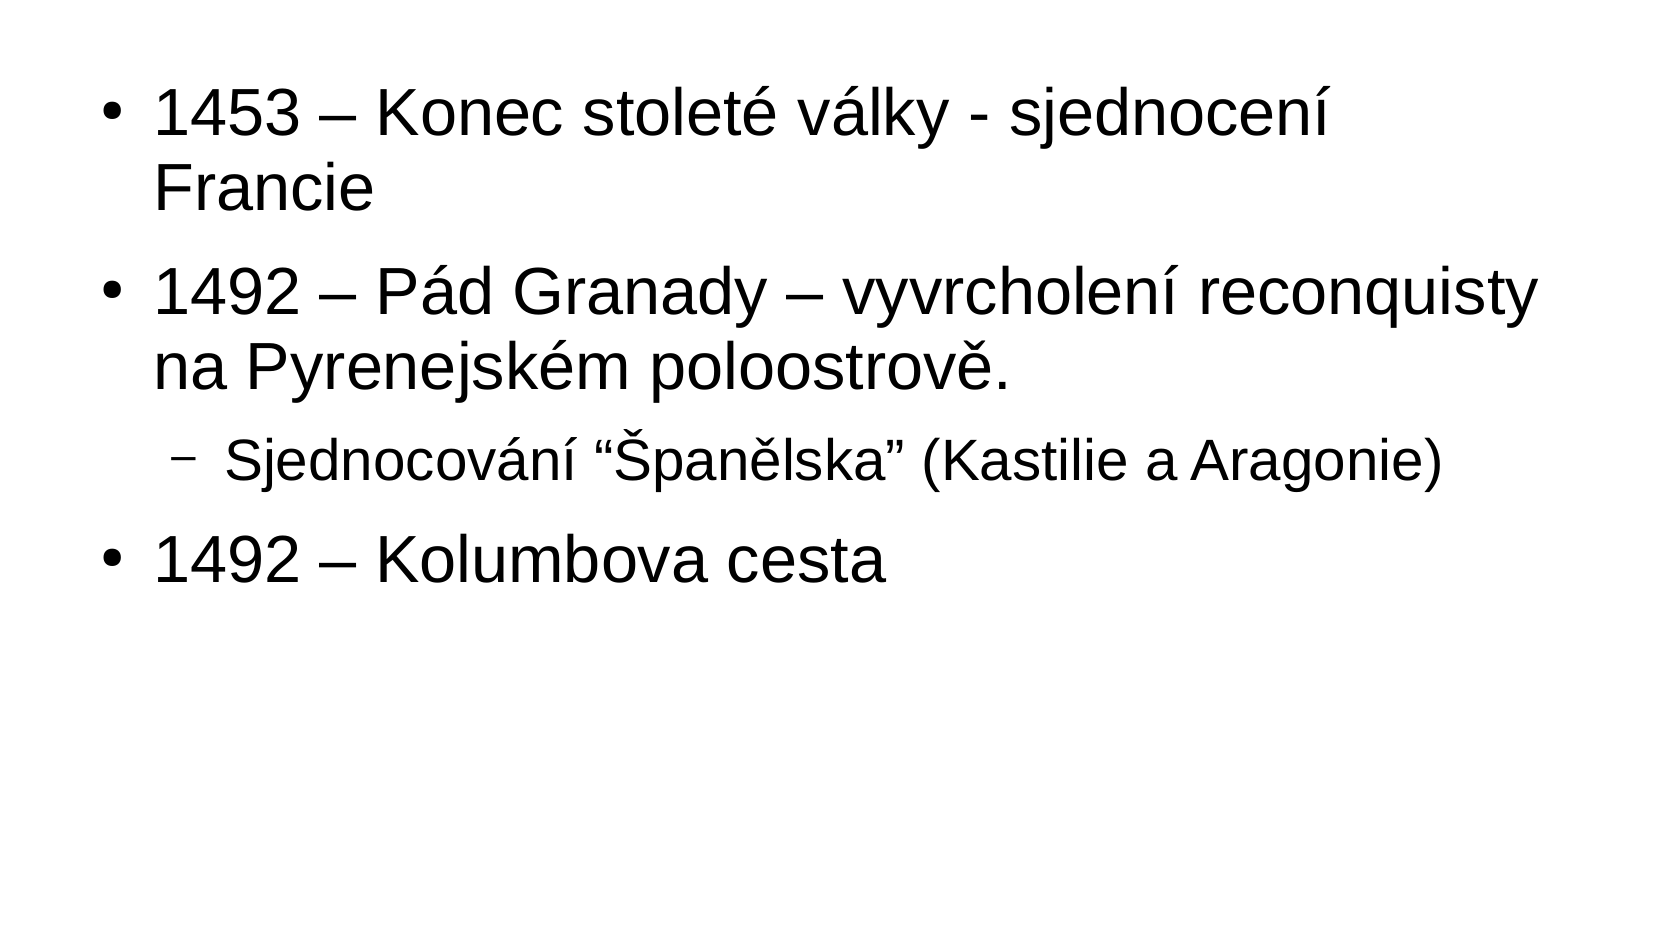

# 1453 – Konec stoleté války - sjednocení Francie
1492 – Pád Granady – vyvrcholení reconquisty na Pyrenejském poloostrově.
Sjednocování “Španělska” (Kastilie a Aragonie)
1492 – Kolumbova cesta